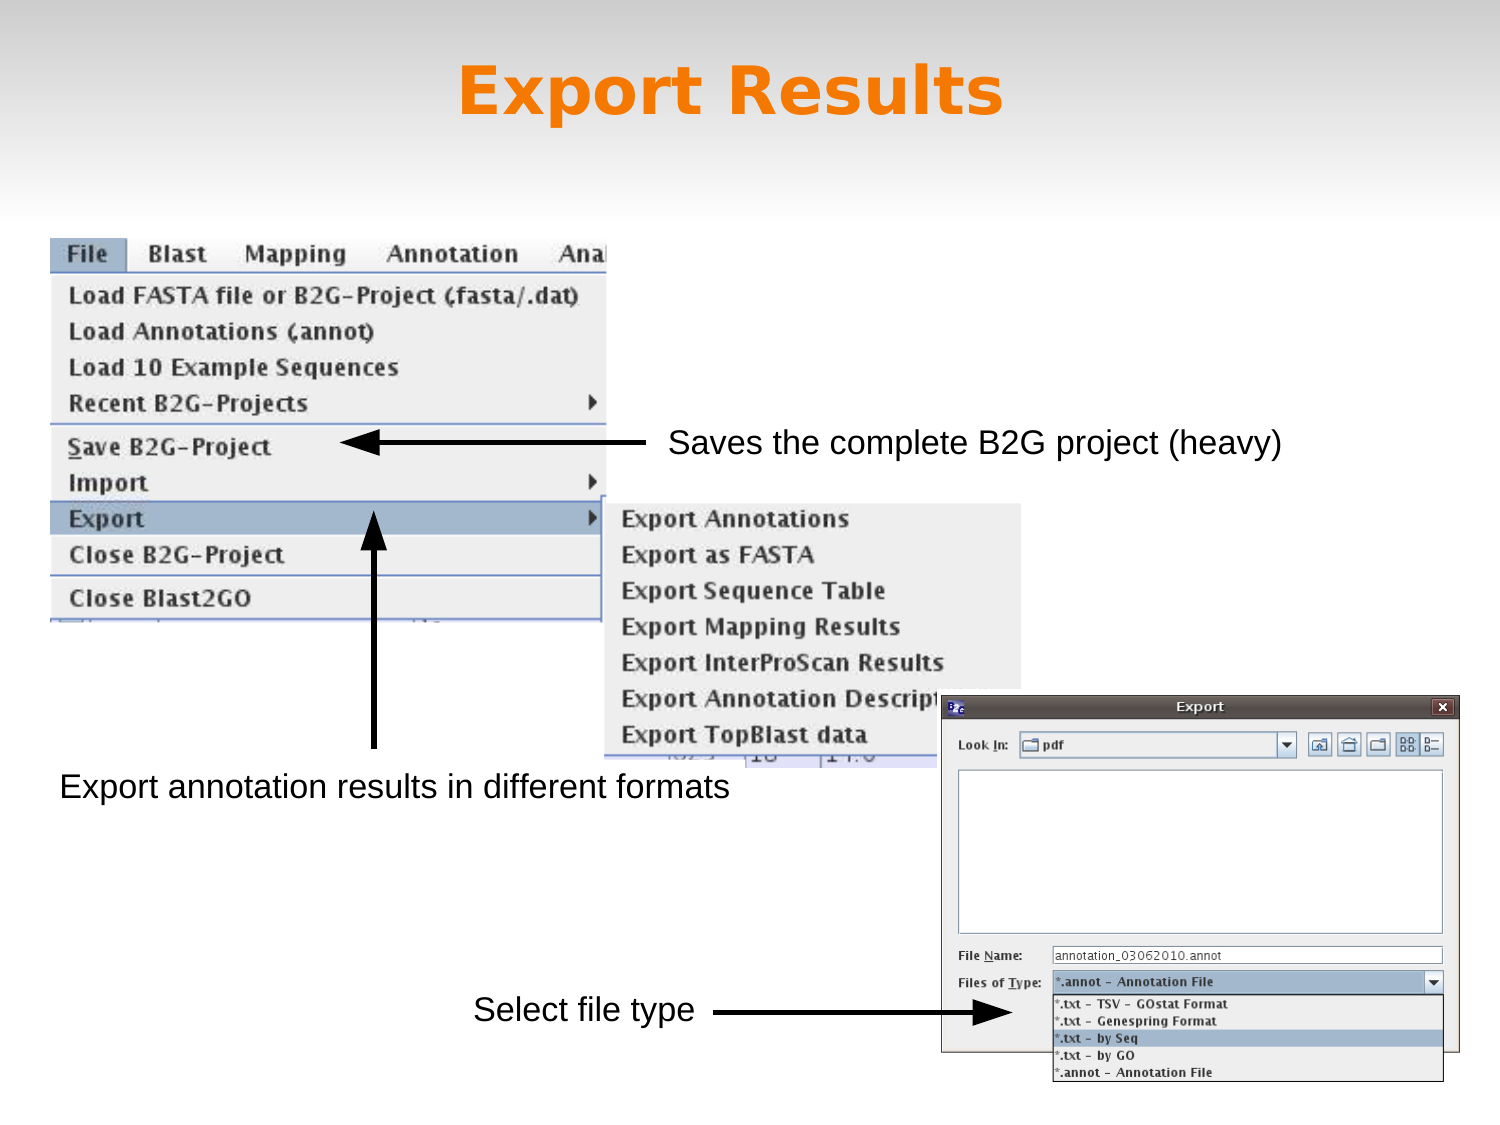

# Export Results
Saves the complete B2G project (heavy)
Export annotation results in different formats
Select file type